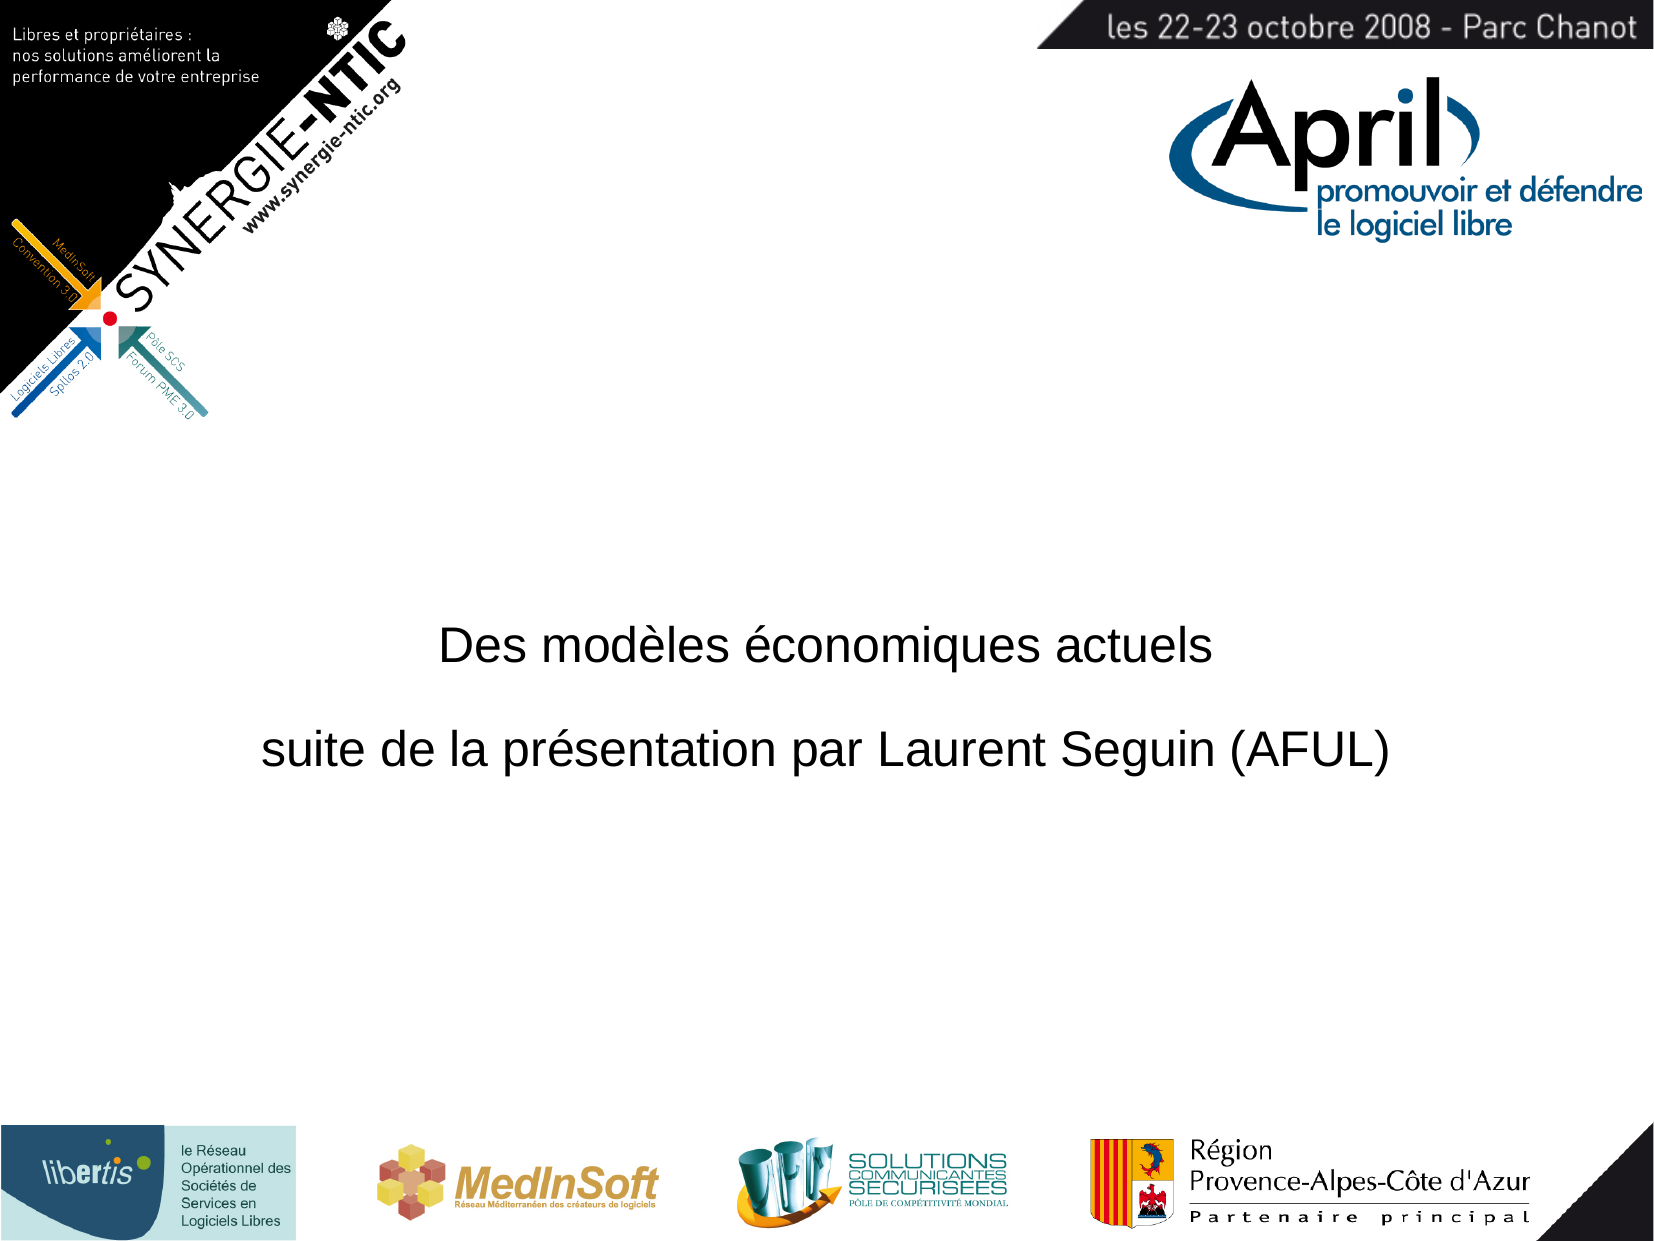

#
Des modèles économiques actuels
suite de la présentation par Laurent Seguin (AFUL)